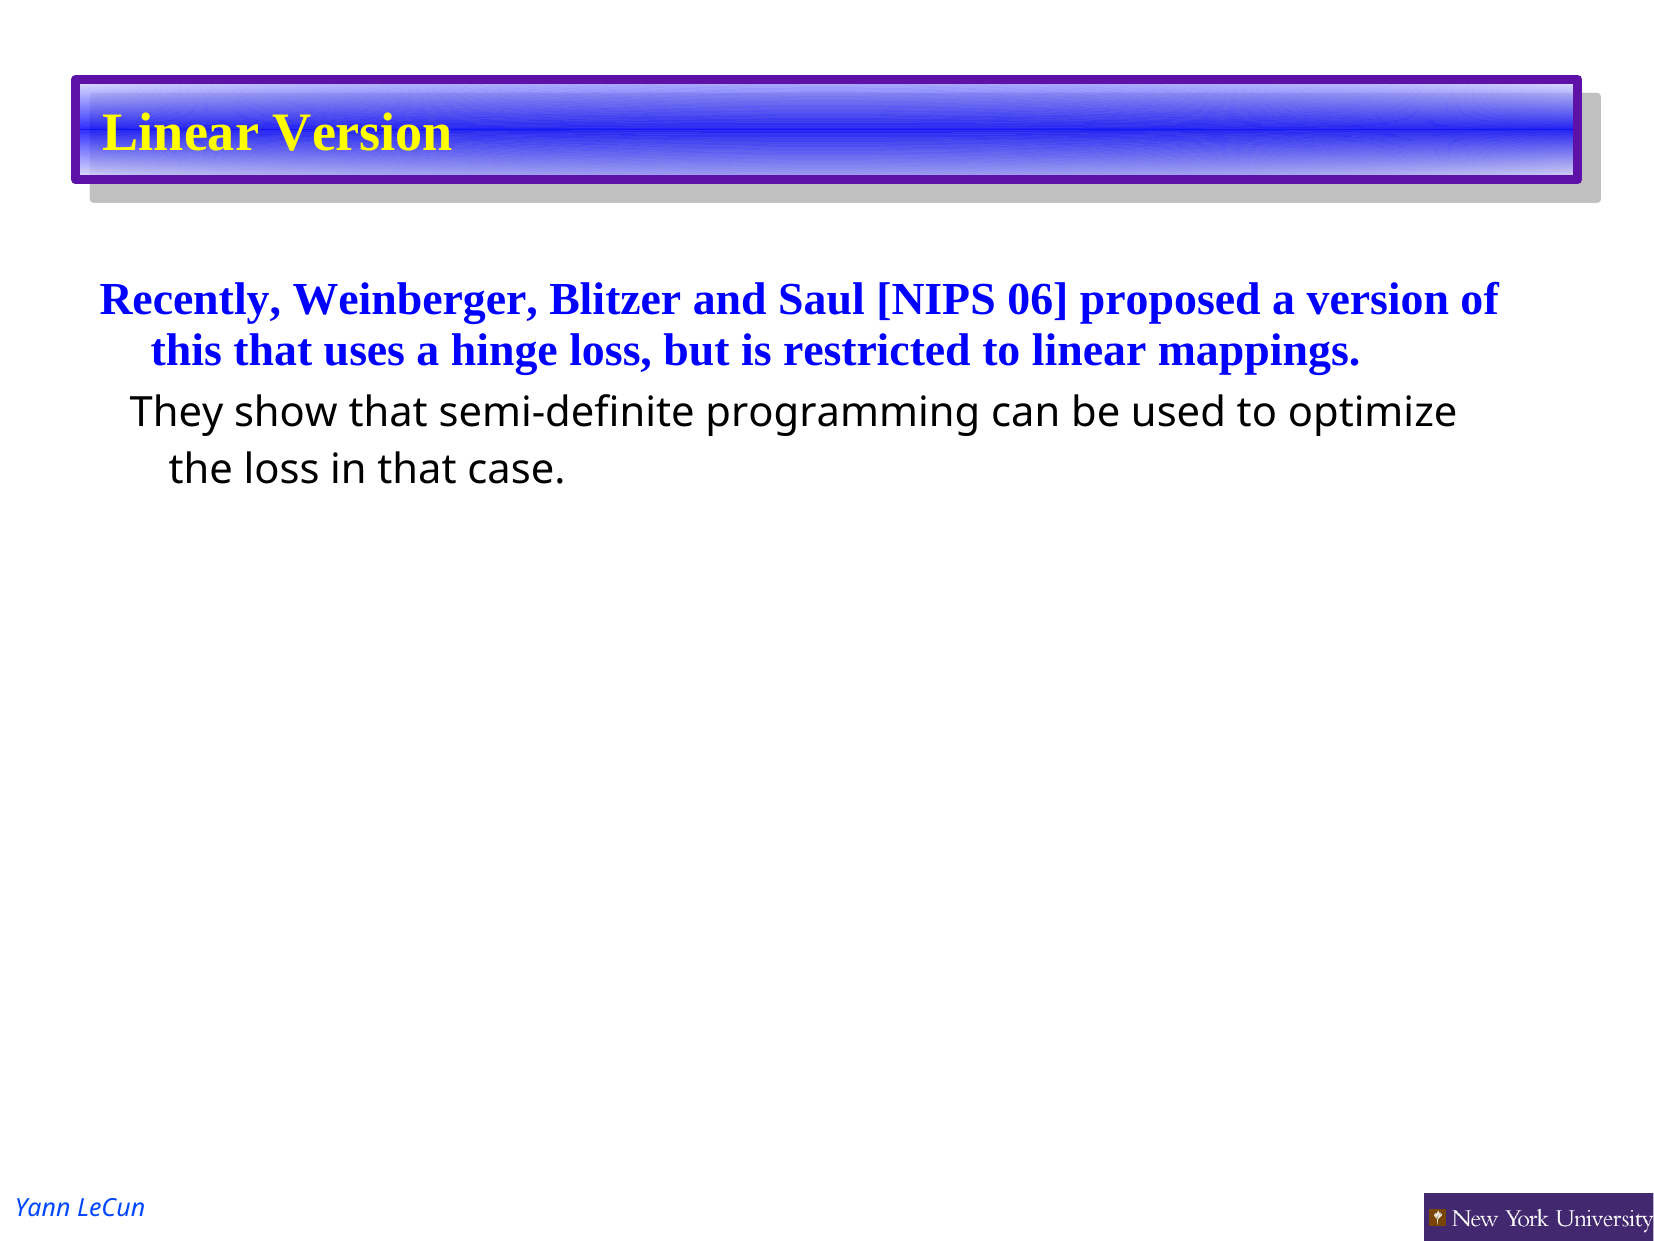

# Linear Version
Recently, Weinberger, Blitzer and Saul [NIPS 06] proposed a version of this that uses a hinge loss, but is restricted to linear mappings.
They show that semi-definite programming can be used to optimize the loss in that case.